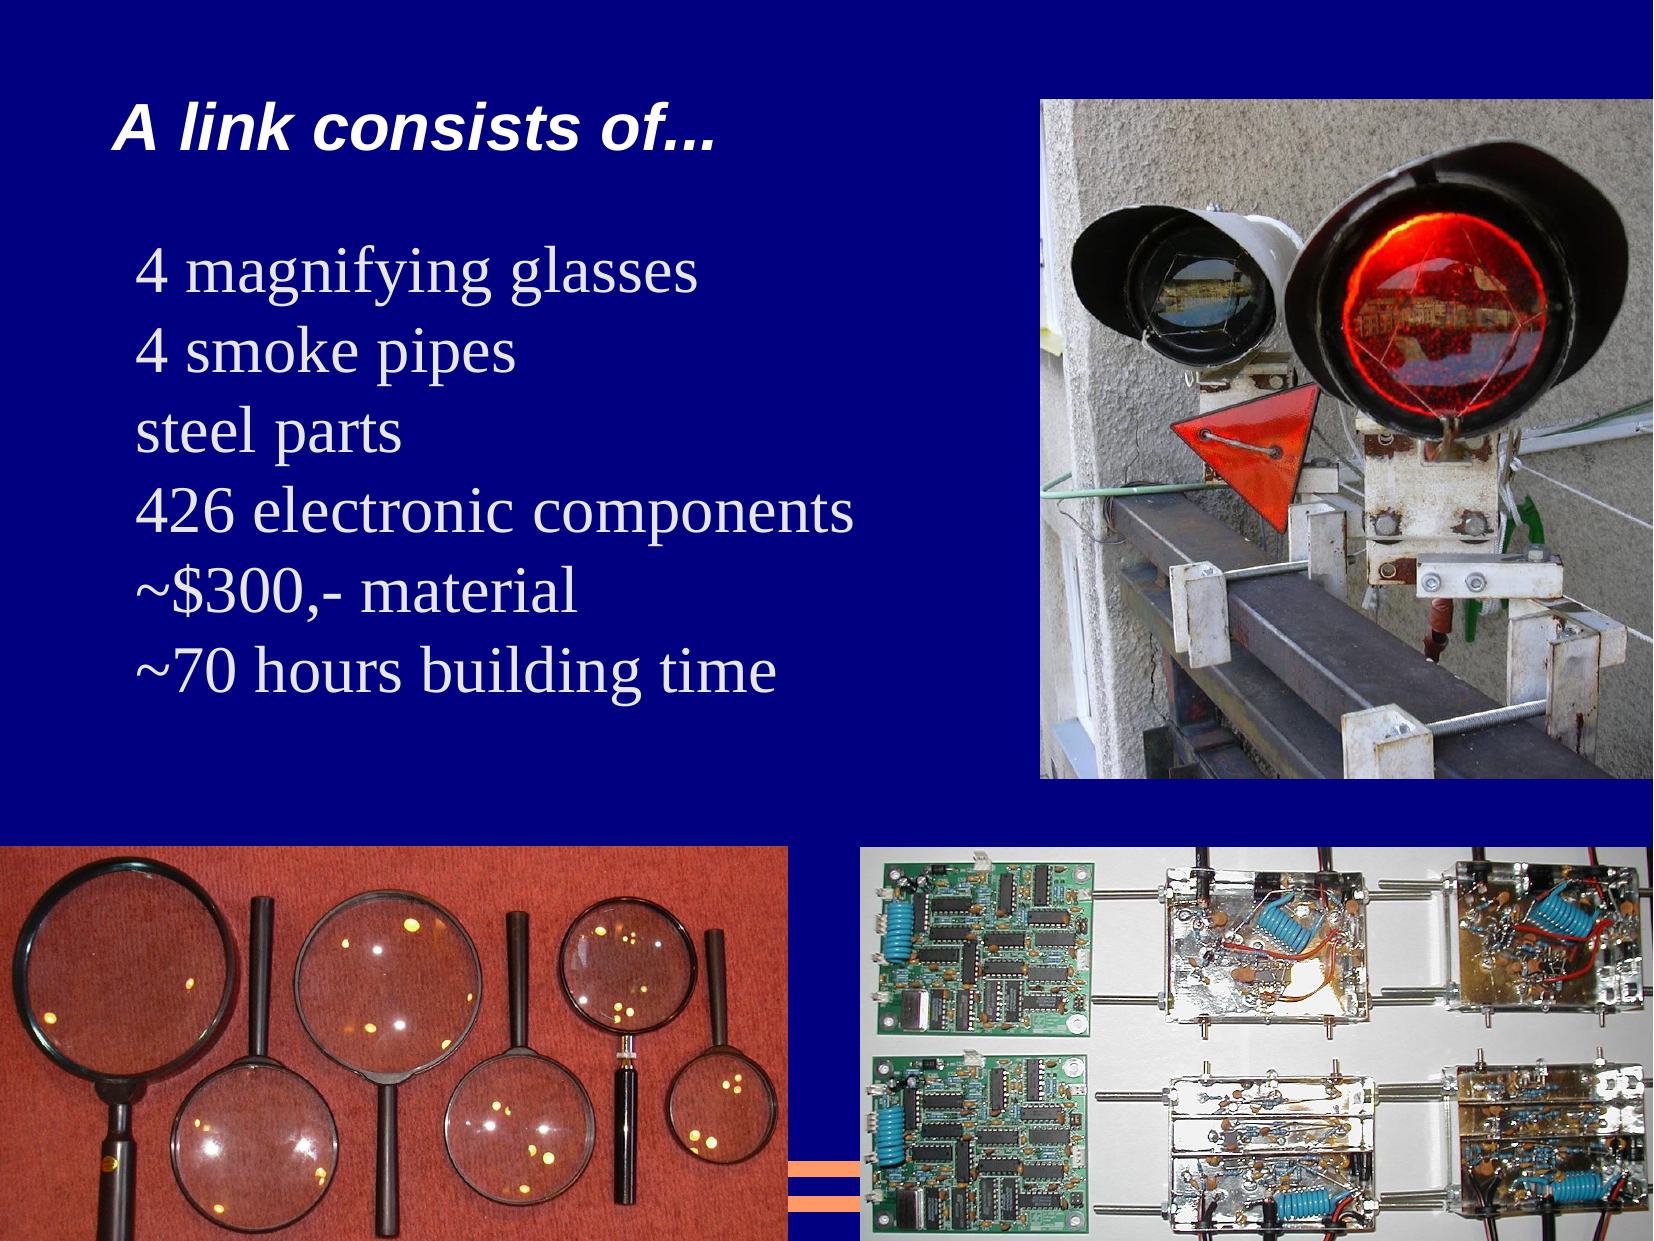

# A link consists of...
4 magnifying glasses
4 smoke pipes
steel parts
426 electronic components
~$300,- material
~70 hours building time